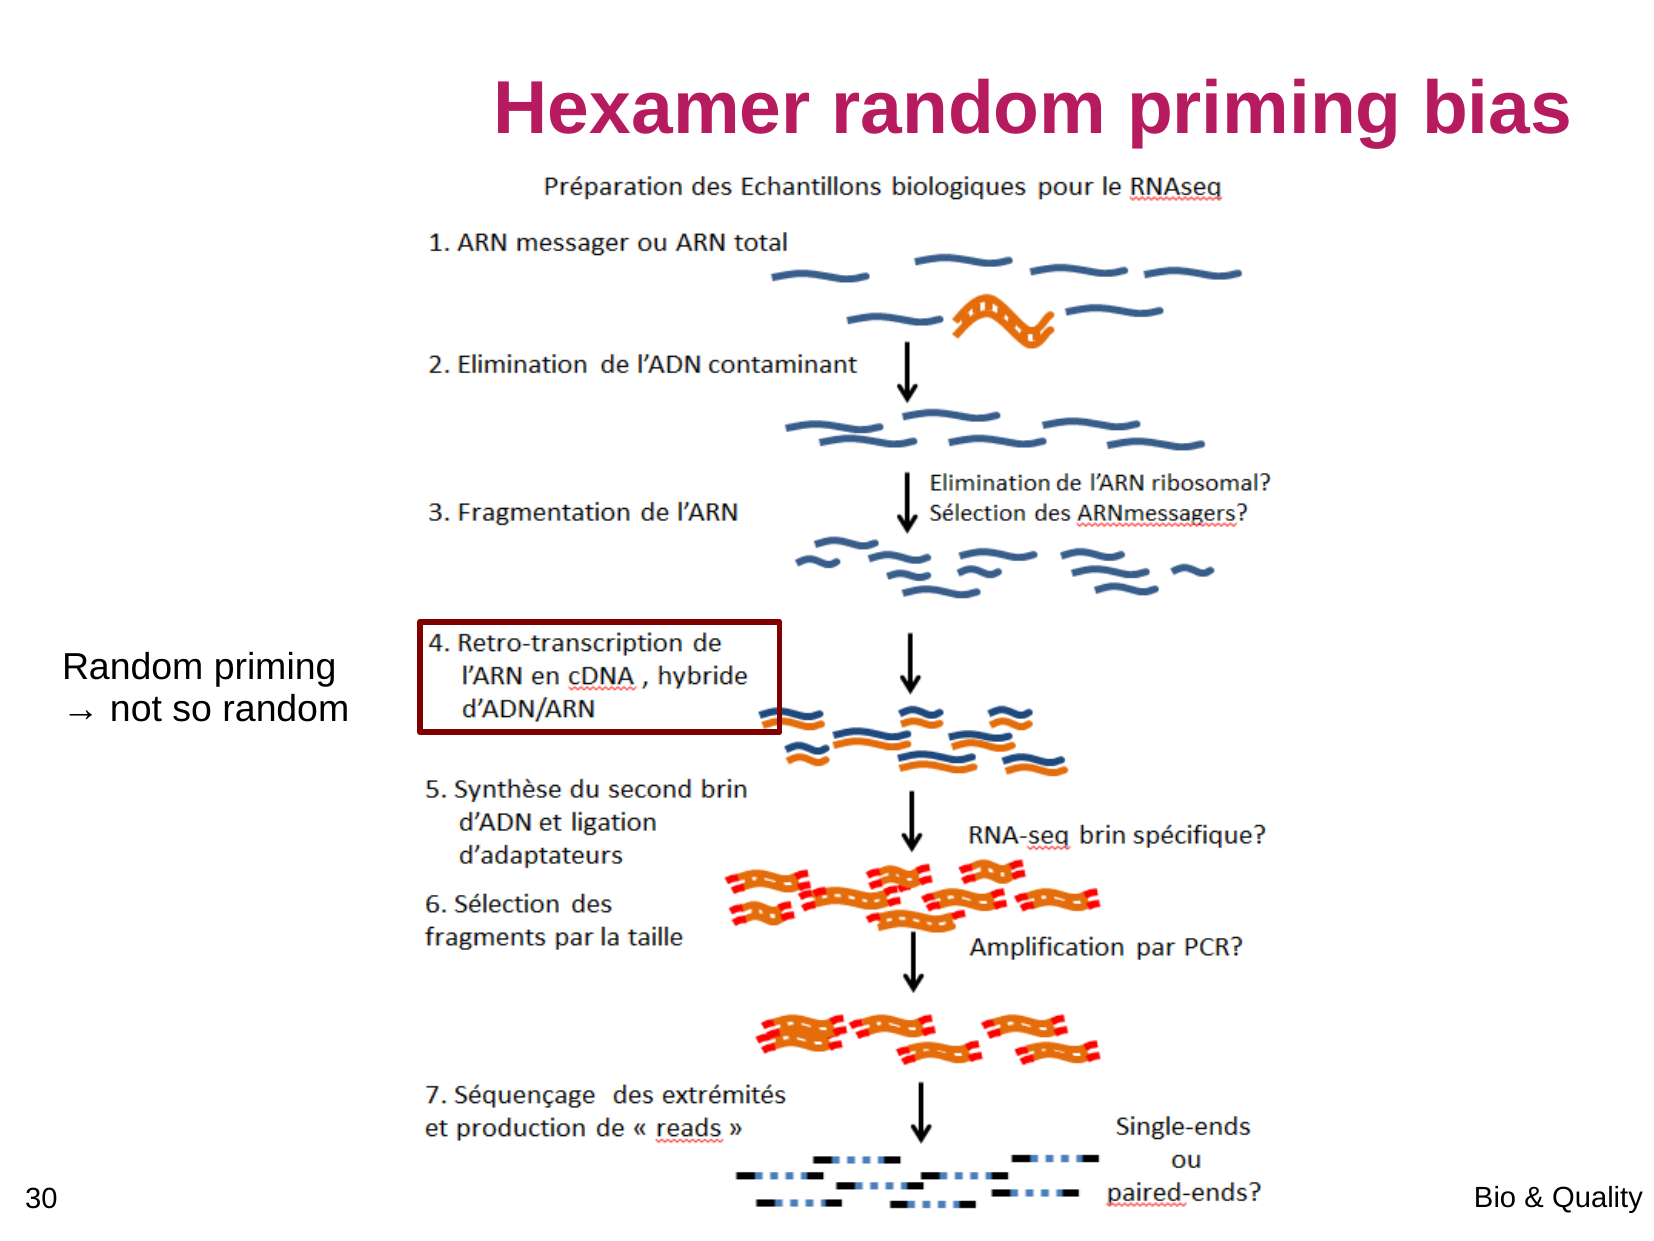

Hexamer random priming bias
Random priming → not so random